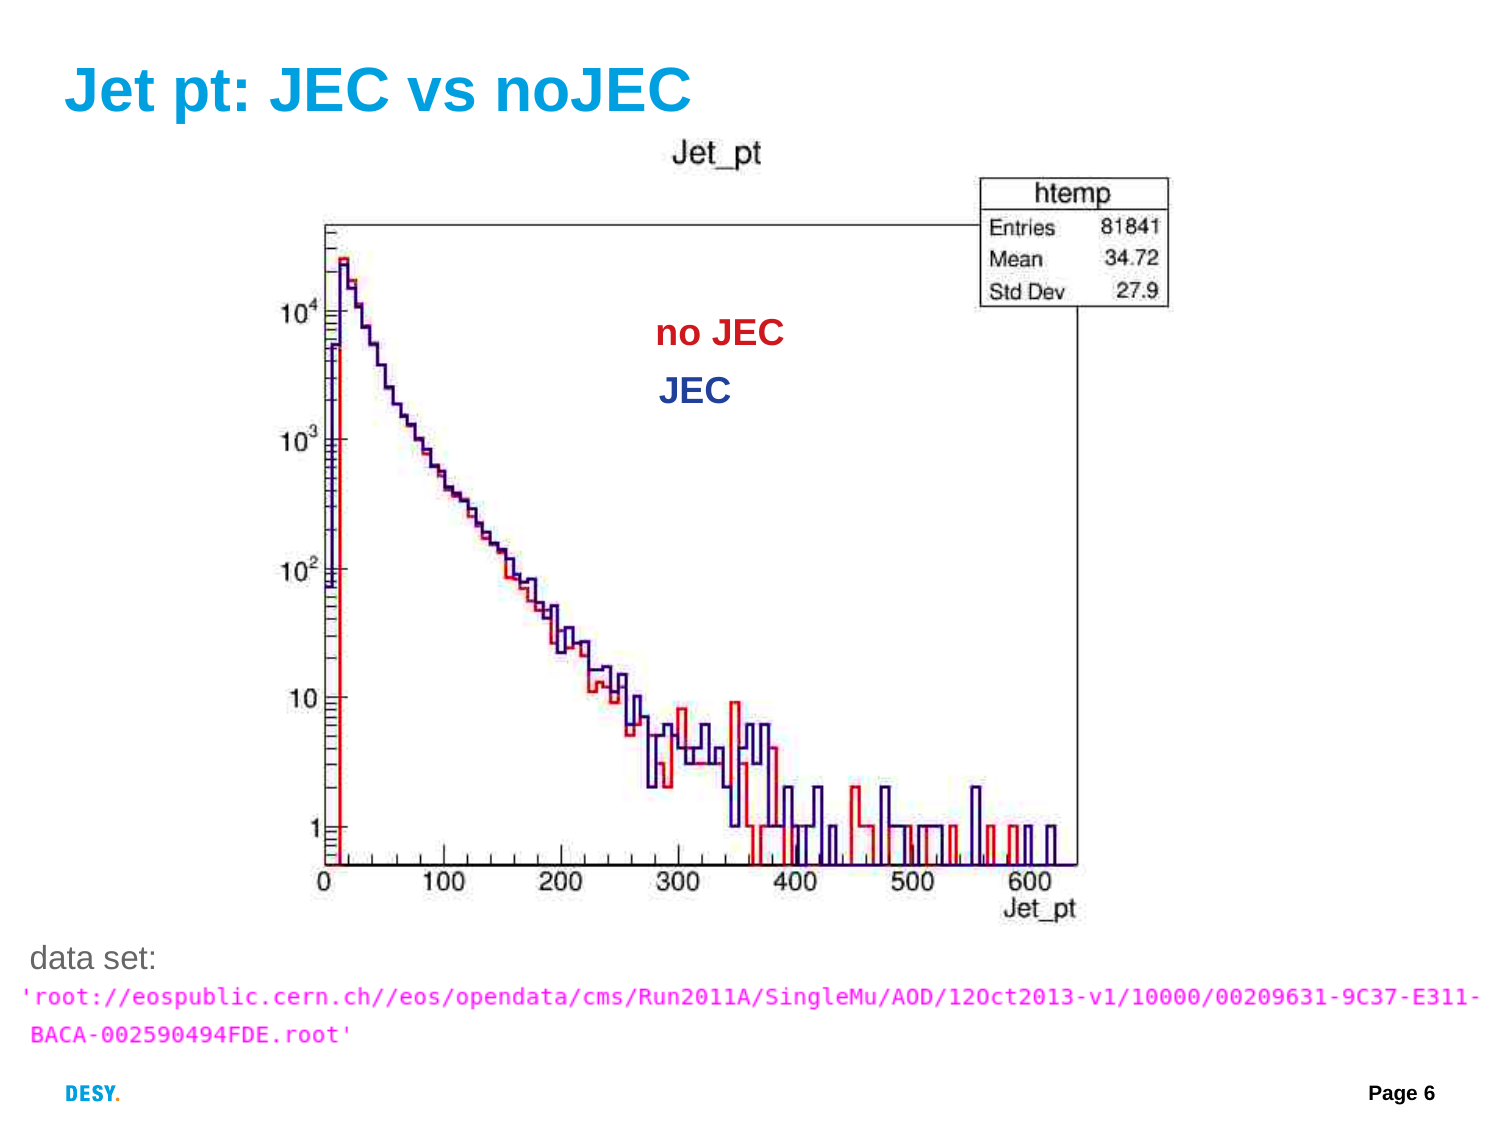

# Jet pt: JEC vs noJEC
no JEC
JEC
data set: